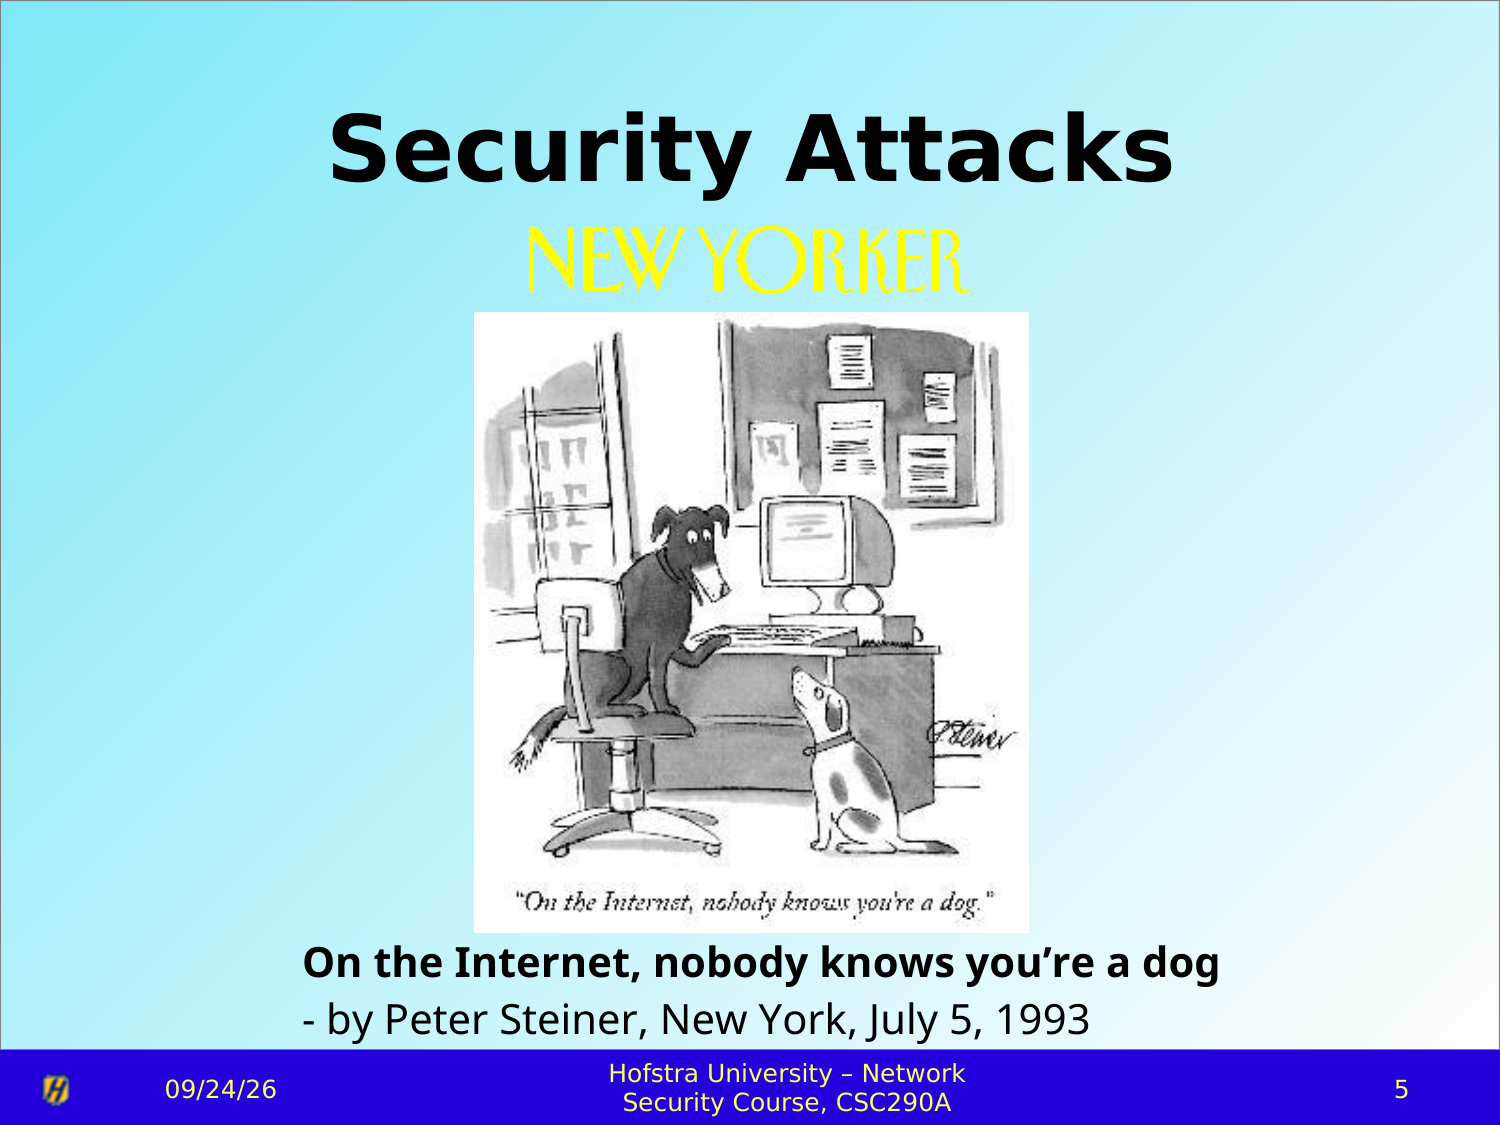

# Security Attacks
On the Internet, nobody knows you’re a dog
- by Peter Steiner, New York, July 5, 1993
5